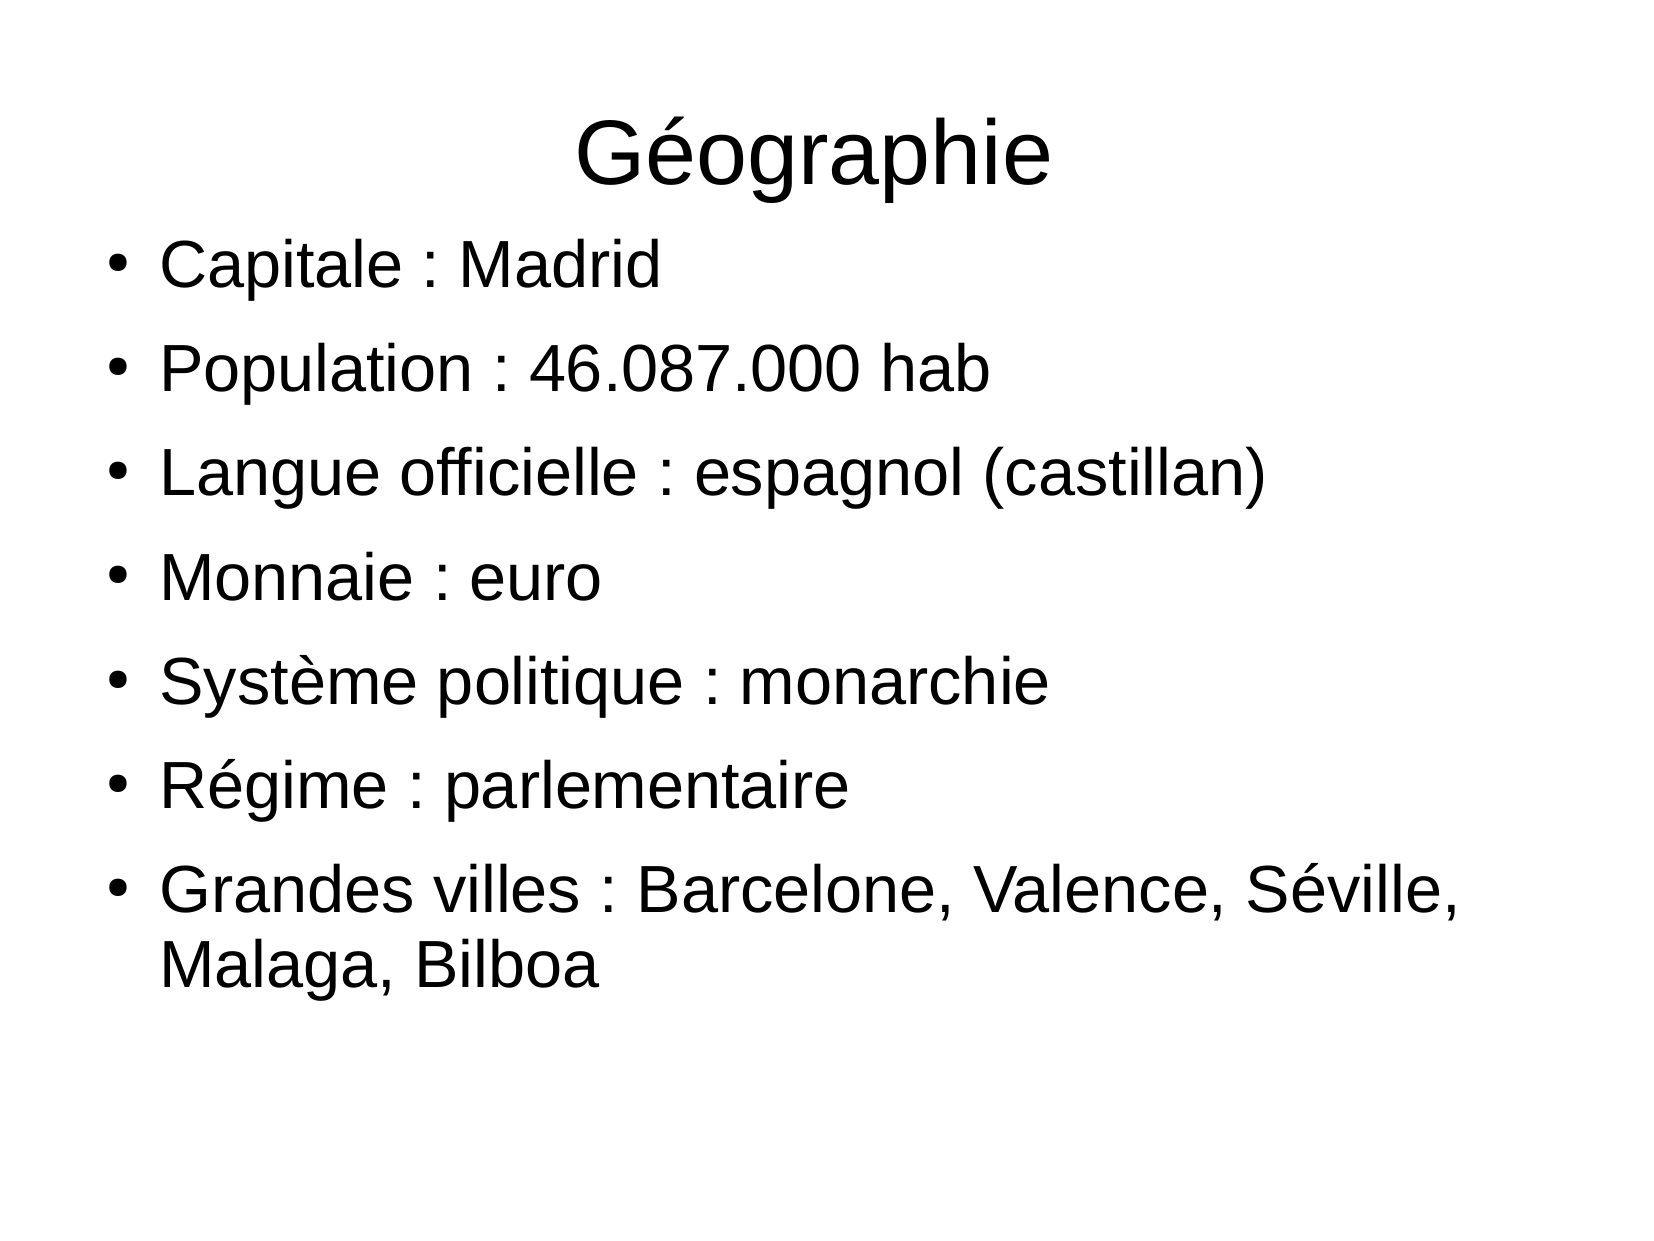

# Géographie
Capitale : Madrid
Population : 46.087.000 hab
Langue officielle : espagnol (castillan)
Monnaie : euro
Système politique : monarchie
Régime : parlementaire
Grandes villes : Barcelone, Valence, Séville, Malaga, Bilboa